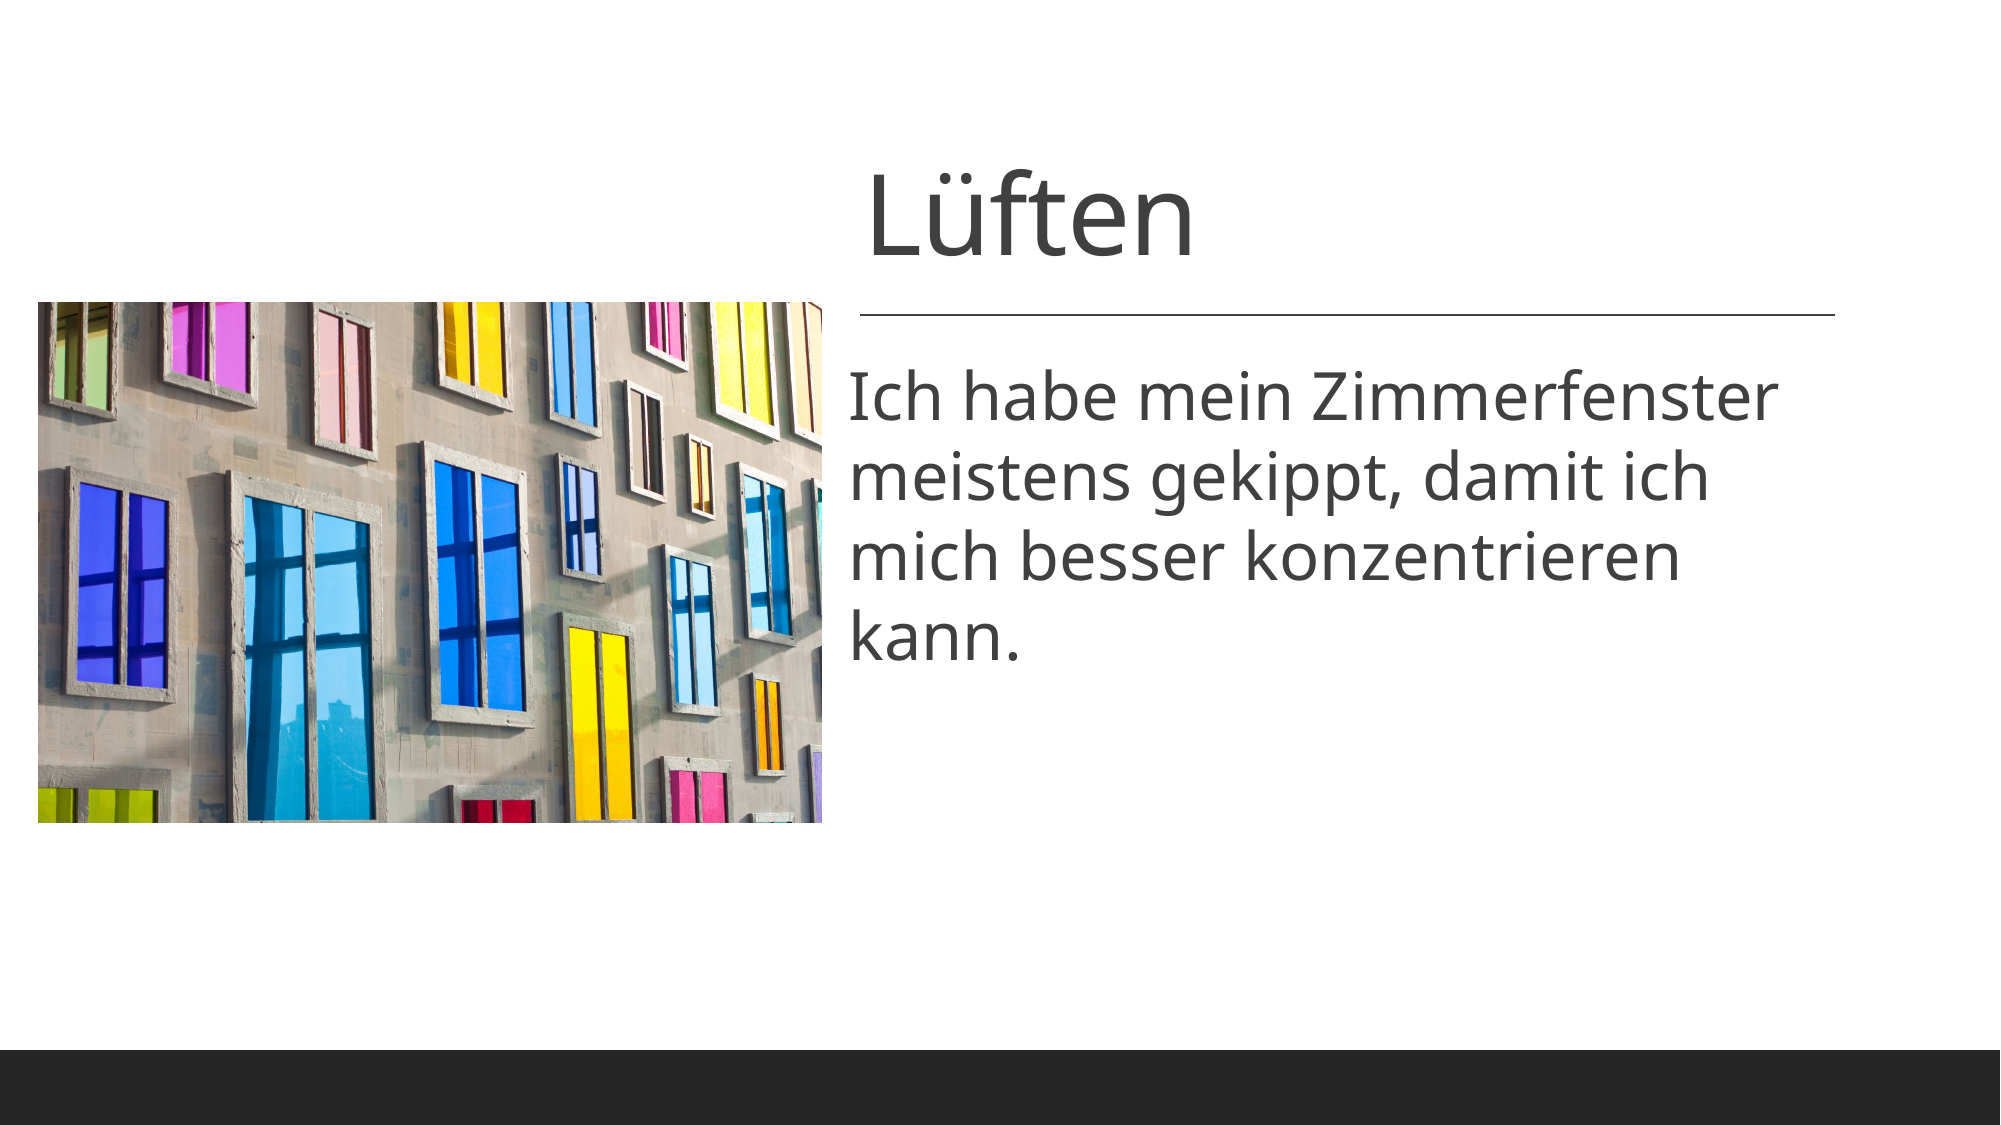

# Lüften
Ich habe mein Zimmerfenster meistens gekippt, damit ich mich besser konzentrieren kann.